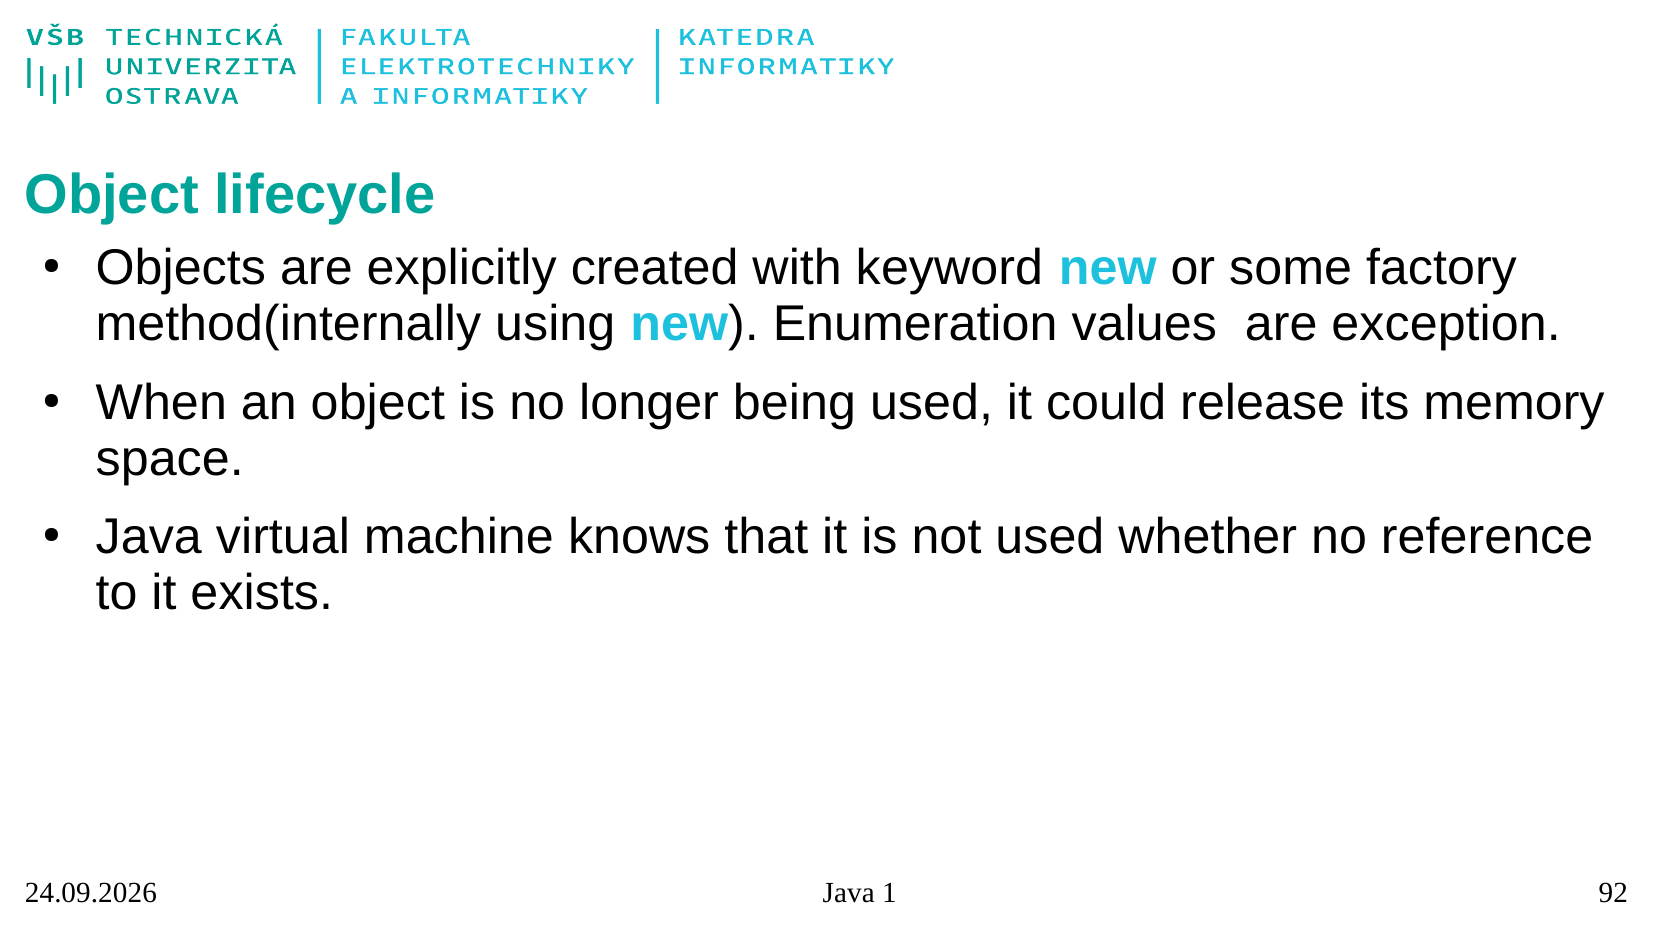

# Object lifecycle
Objects are explicitly created with keyword new or some factory method(internally using new). Enumeration values are exception.
When an object is no longer being used, it could release its memory space.
Java virtual machine knows that it is not used whether no reference to it exists.
Java 1
92